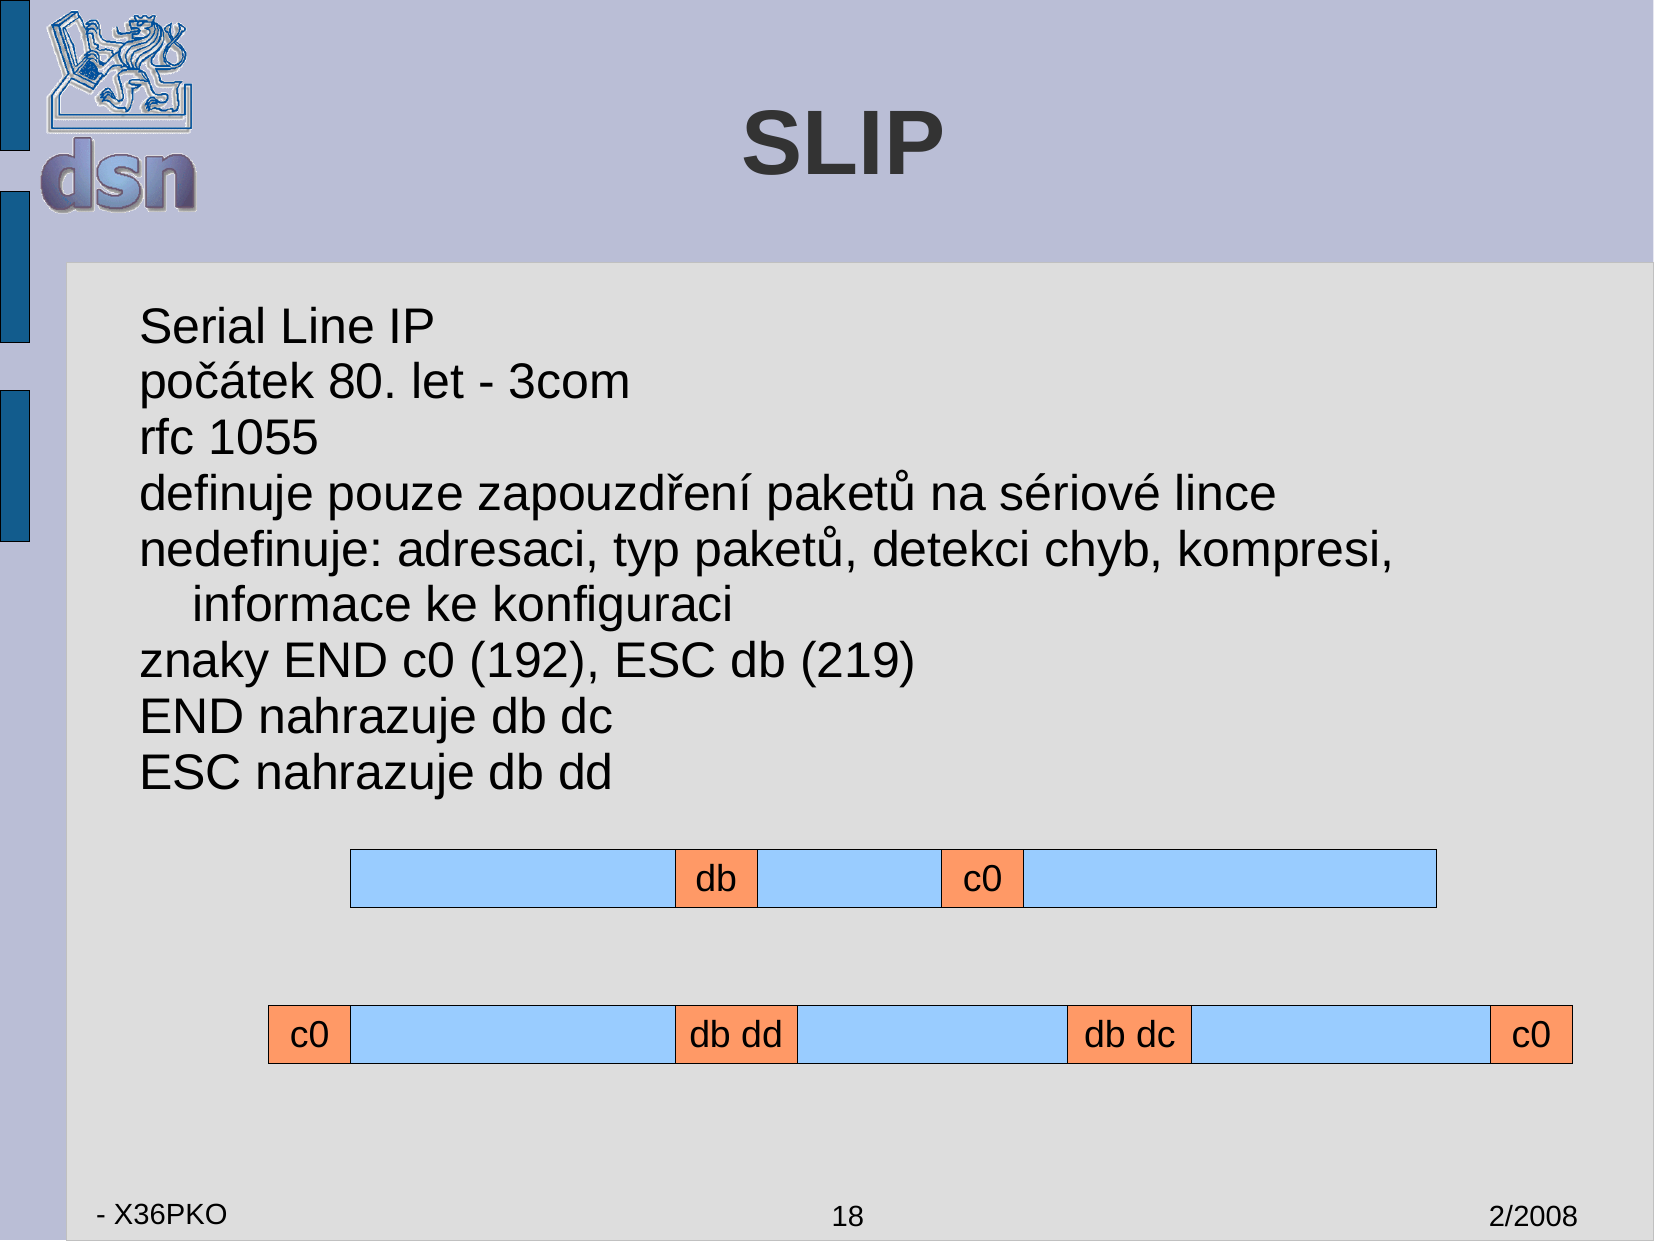

# SLIP
Serial Line IP
počátek 80. let - 3com
rfc 1055
definuje pouze zapouzdření paketů na sériové lince
nedefinuje: adresaci, typ paketů, detekci chyb, kompresi, informace ke konfiguraci
znaky END c0 (192), ESC db (219)
END nahrazuje db dc
ESC nahrazuje db dd
db
c0
db dd
c0
c0
db dc